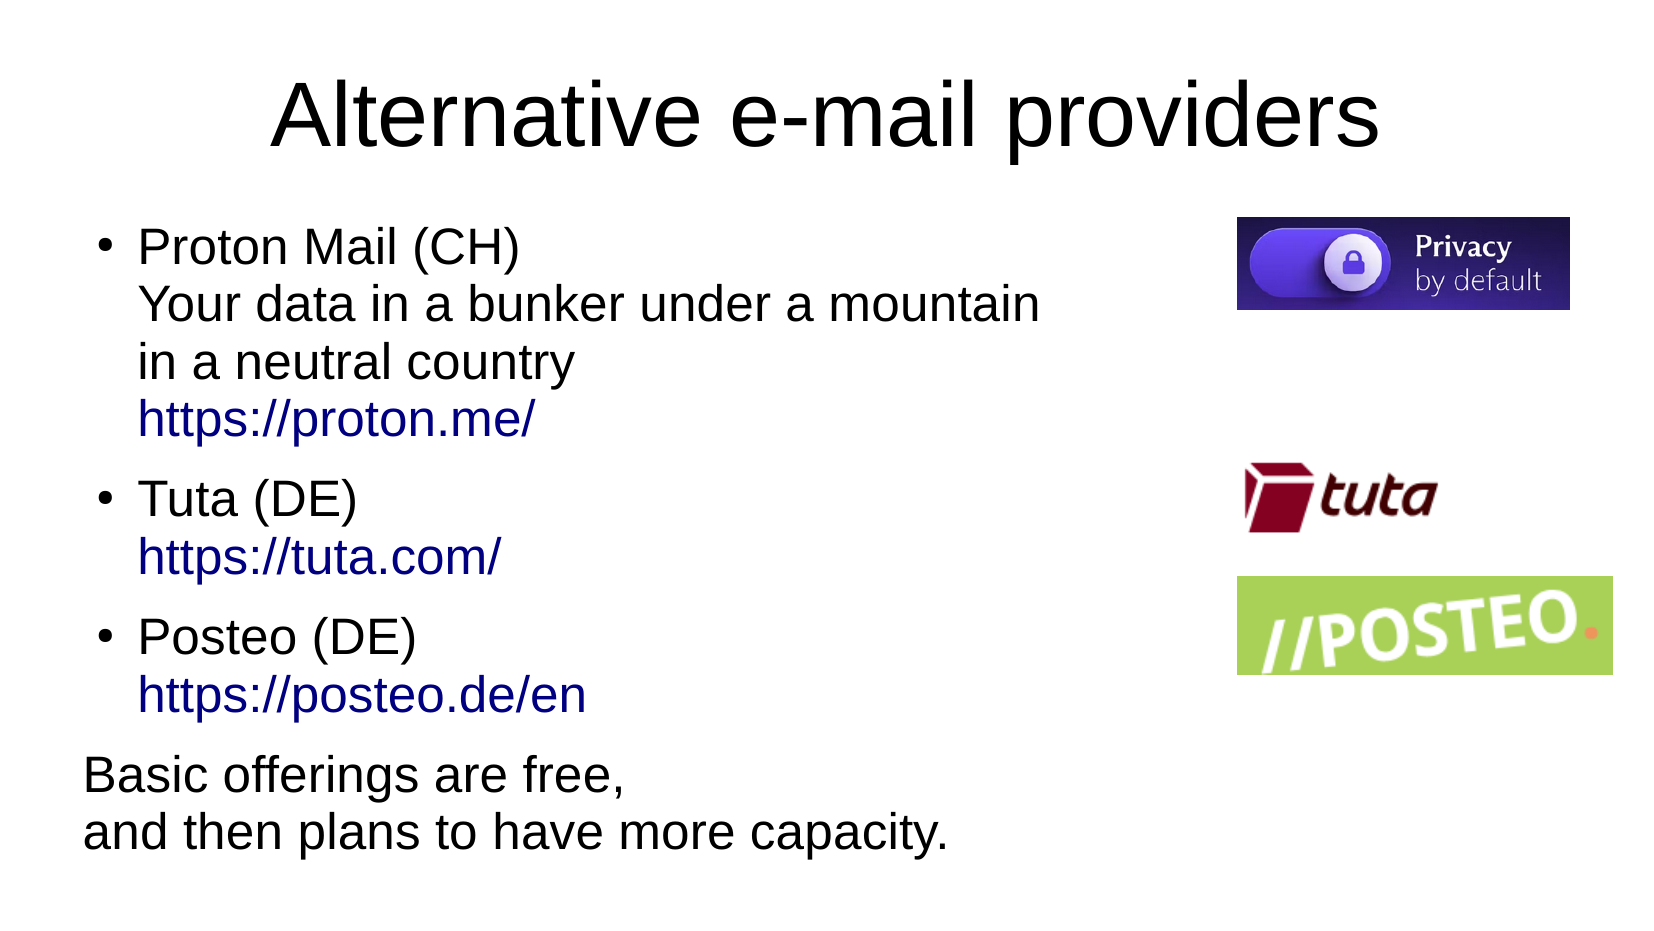

# Alternative e-mail providers
Proton Mail (CH)
Your data in a bunker under a mountain
in a neutral country
https://proton.me/
Tuta (DE)
https://tuta.com/
Posteo (DE)
https://posteo.de/en
Basic offerings are free,
and then plans to have more capacity.